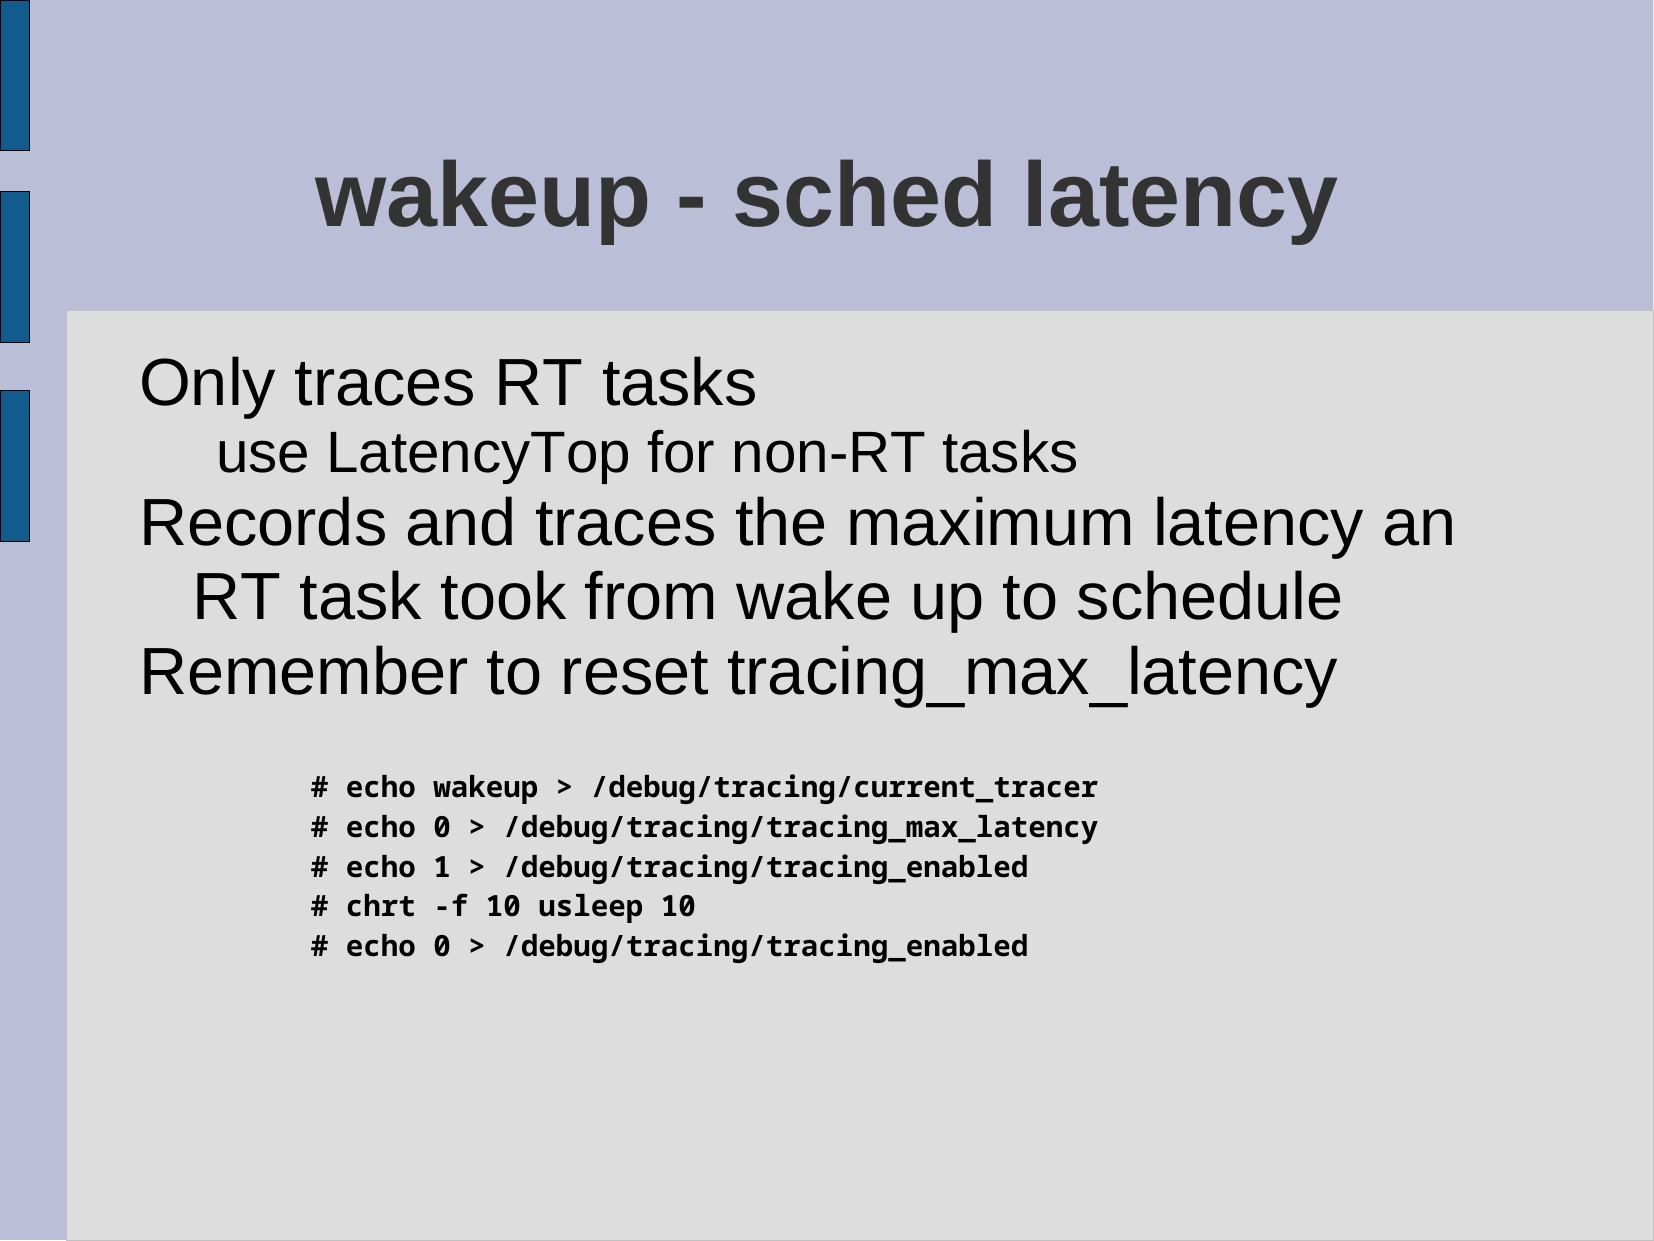

# wakeup - sched latency
Only traces RT tasks
use LatencyTop for non-RT tasks
Records and traces the maximum latency an RT task took from wake up to schedule
Remember to reset tracing_max_latency
# echo wakeup > /debug/tracing/current_tracer
# echo 0 > /debug/tracing/tracing_max_latency
# echo 1 > /debug/tracing/tracing_enabled
# chrt -f 10 usleep 10
# echo 0 > /debug/tracing/tracing_enabled